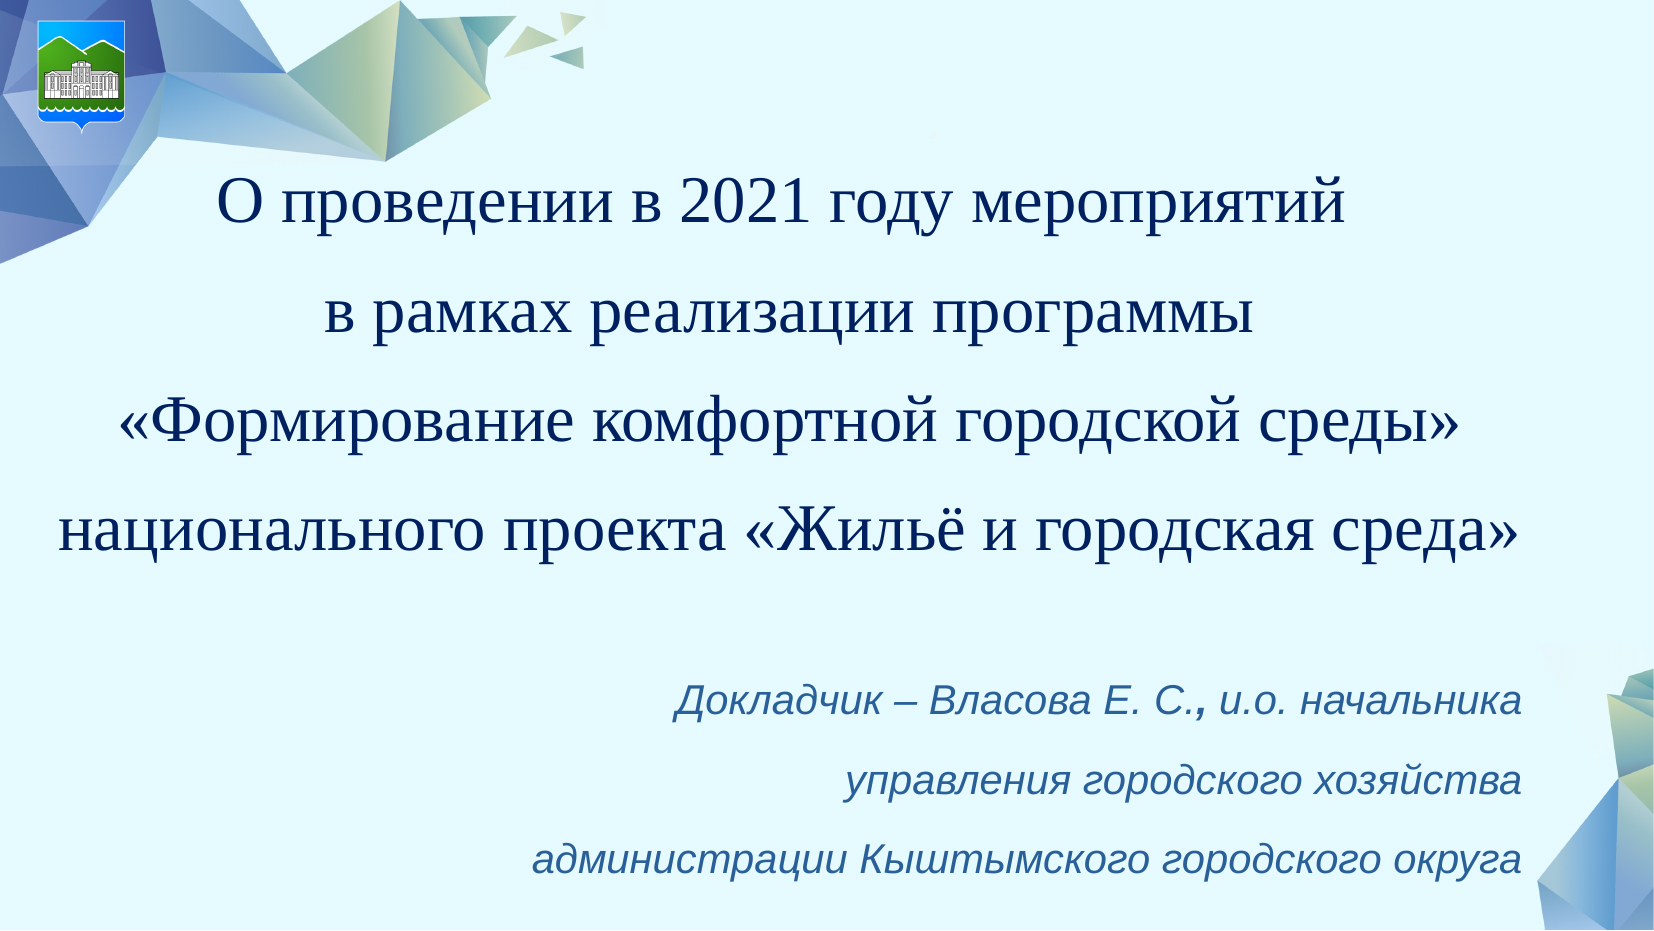

# О проведении в 2021 году мероприятий
в рамках реализации программы
 «Формирование комфортной городской среды»
национального проекта «Жильё и городская среда»
Докладчик – Власова Е. С., и.о. начальника
управления городского хозяйства
администрации Кыштымского городского округа